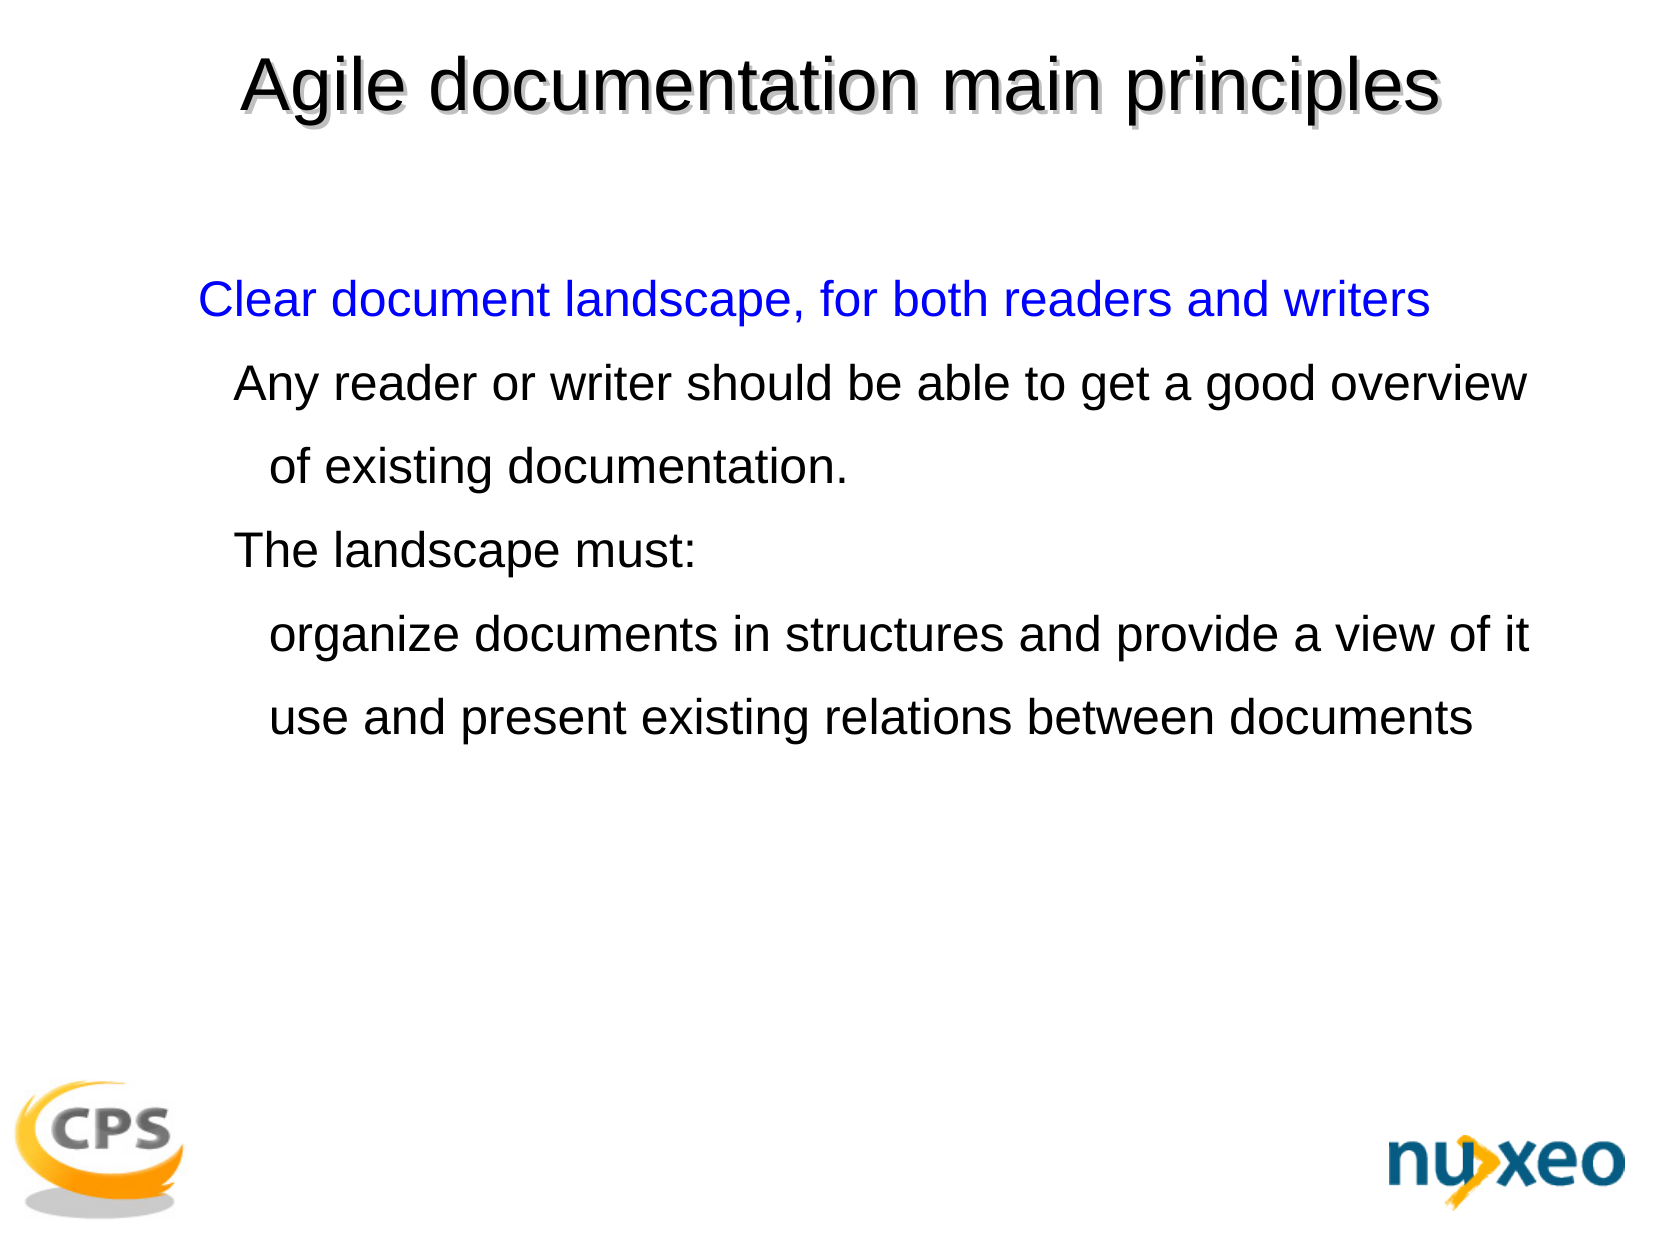

Agile documentation main principles
Clear document landscape, for both readers and writers
Any reader or writer should be able to get a good overview of existing documentation.
The landscape must:
organize documents in structures and provide a view of it
use and present existing relations between documents